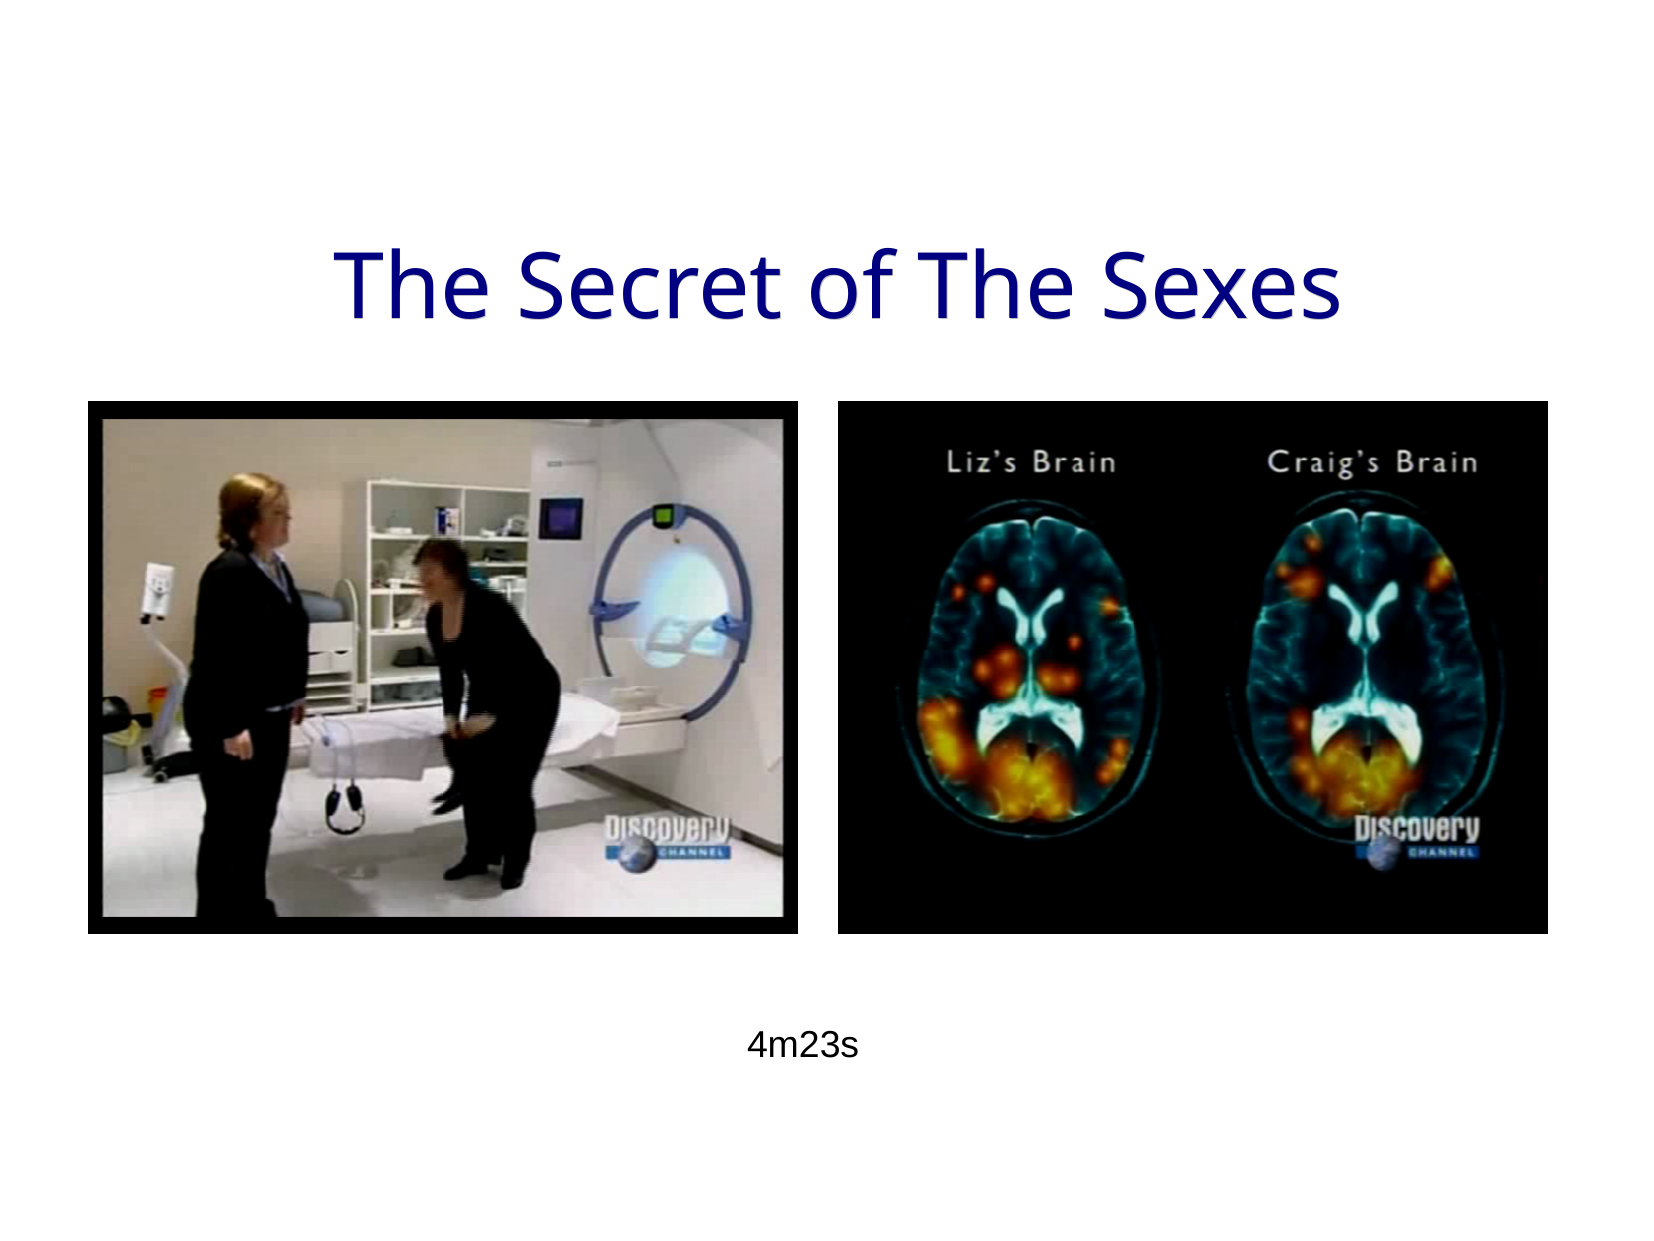

# The Secret of The Sexes
4m23s